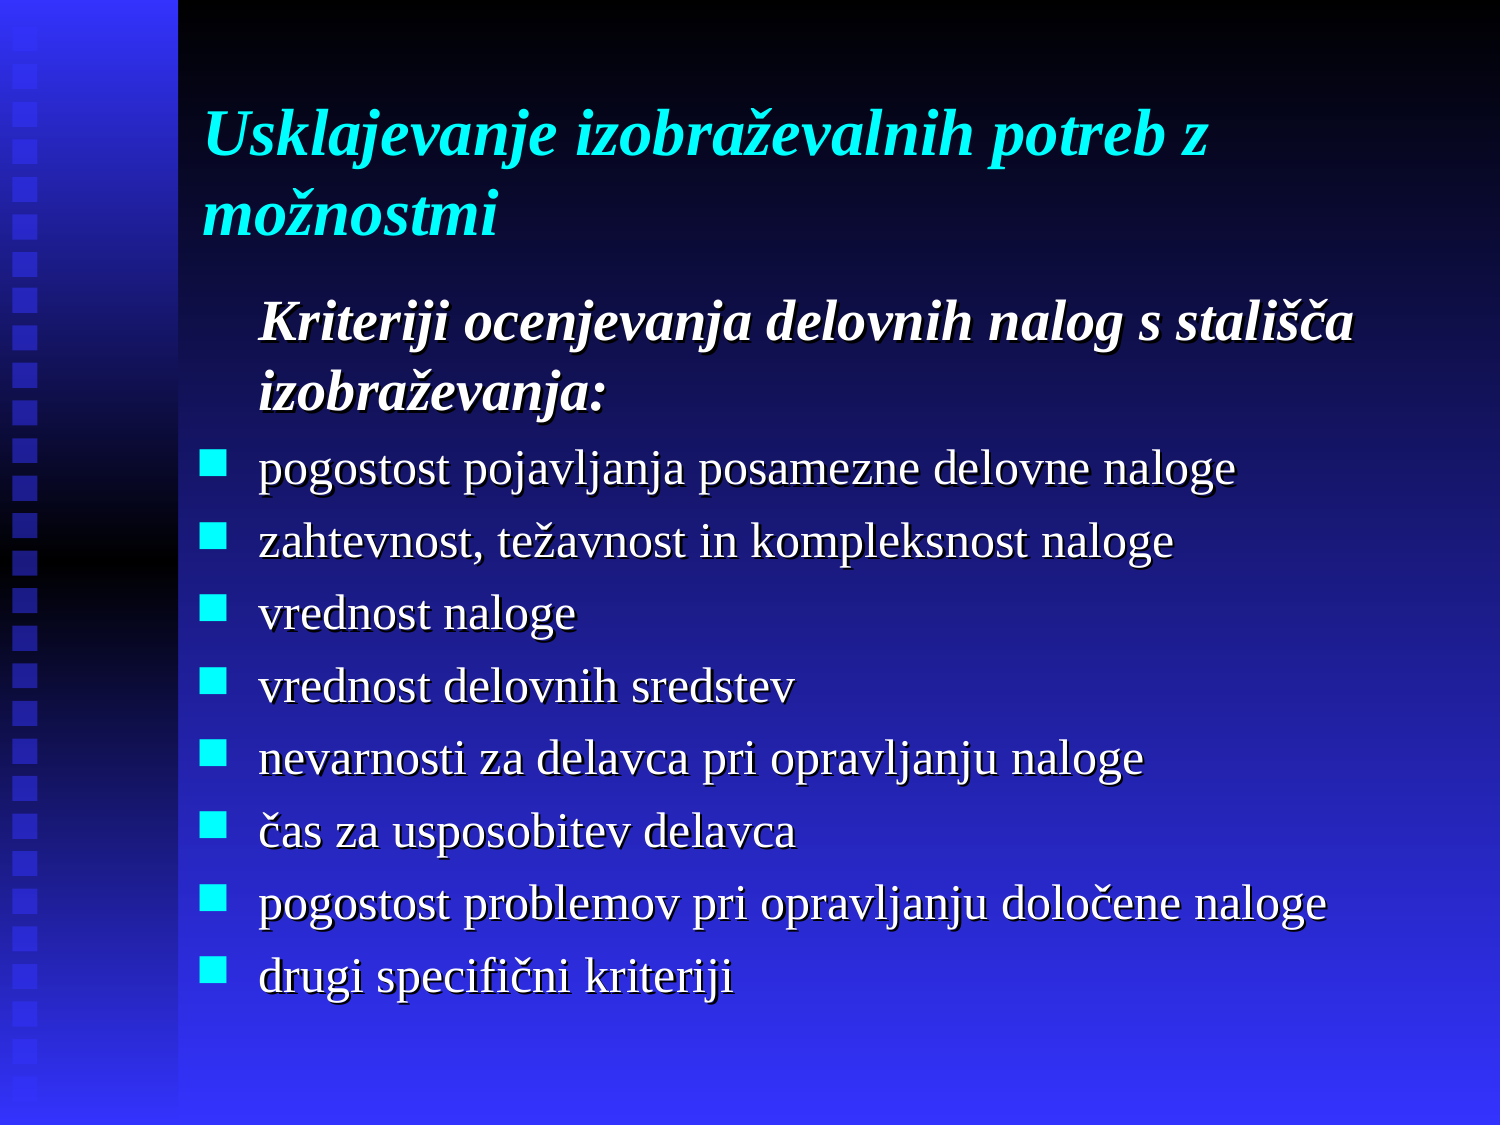

# Usklajevanje izobraževalnih potreb z možnostmi
	Kriteriji ocenjevanja delovnih nalog s stališča izobraževanja:
pogostost pojavljanja posamezne delovne naloge
zahtevnost, težavnost in kompleksnost naloge
vrednost naloge
vrednost delovnih sredstev
nevarnosti za delavca pri opravljanju naloge
čas za usposobitev delavca
pogostost problemov pri opravljanju določene naloge
drugi specifični kriteriji